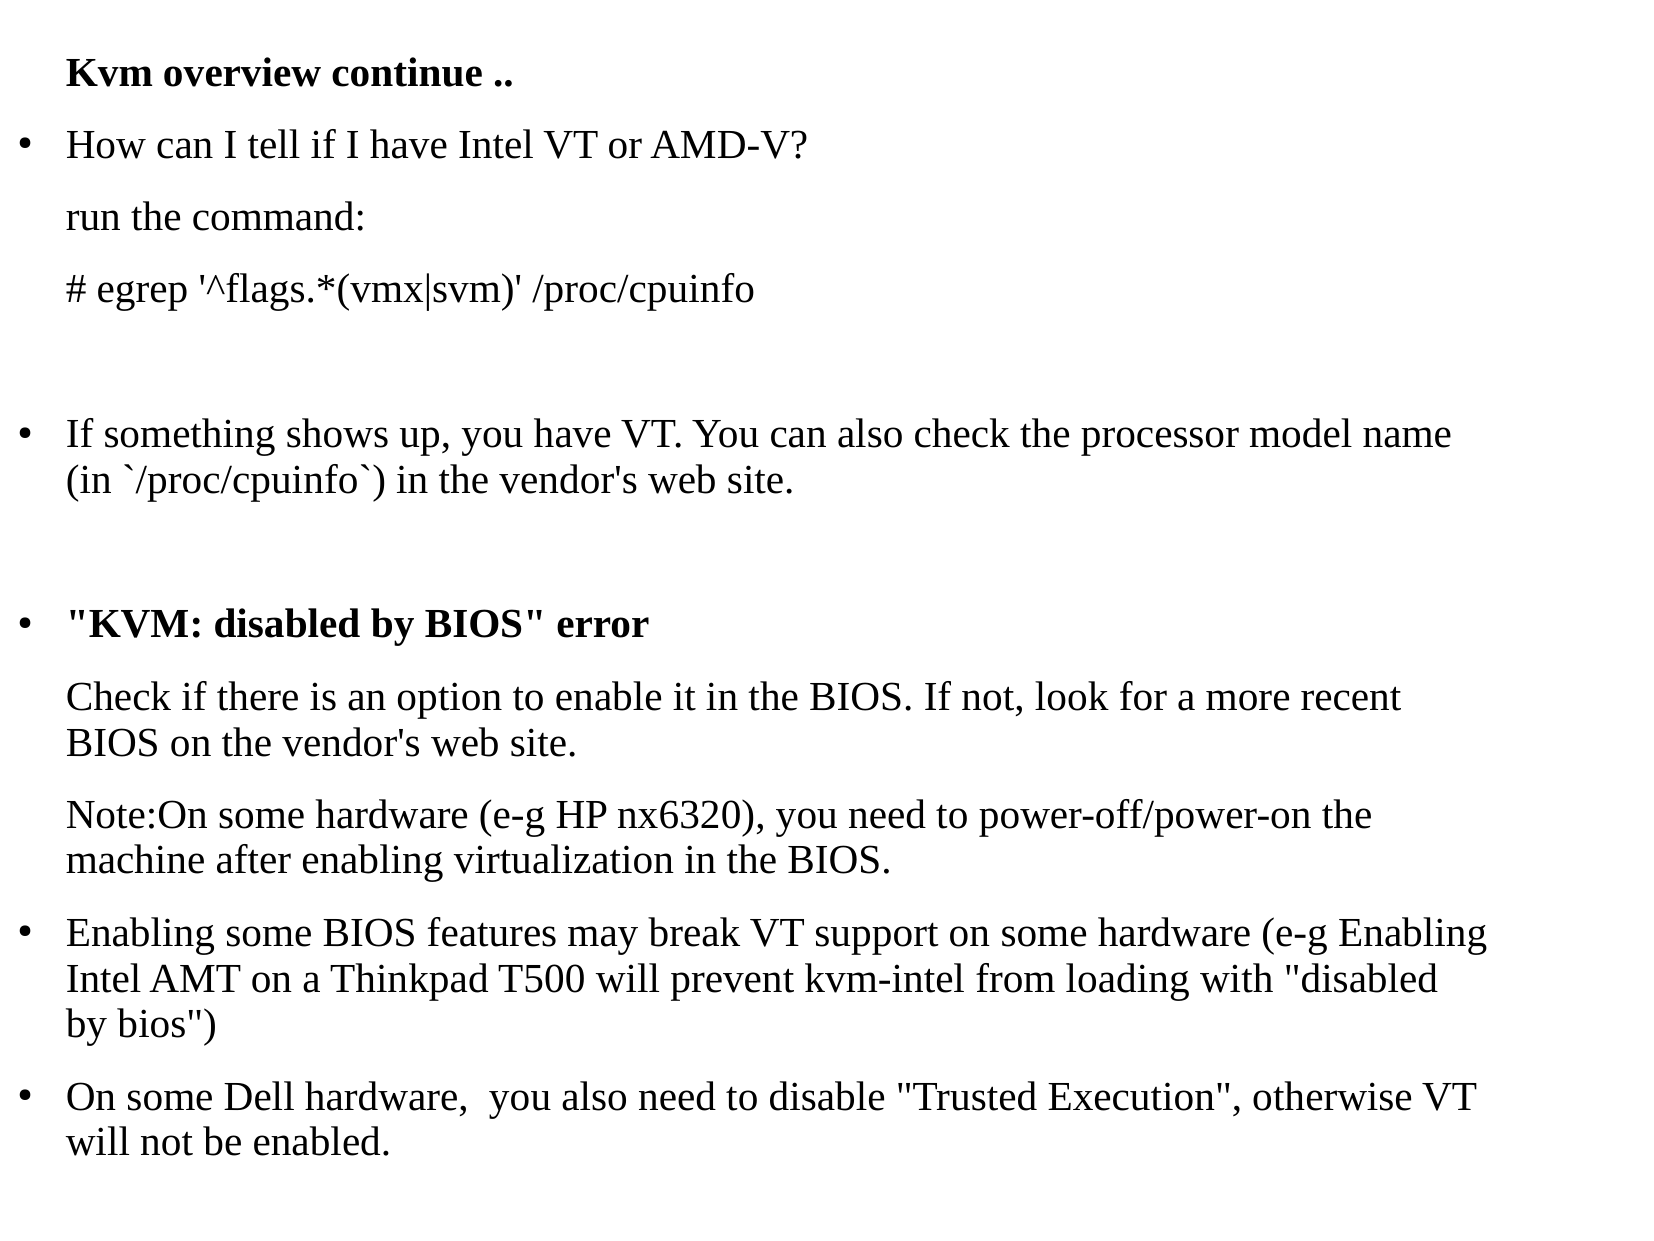

# Kvm overview continue ..
How can I tell if I have Intel VT or AMD-V?
run the command:
# egrep '^flags.*(vmx|svm)' /proc/cpuinfo
If something shows up, you have VT. You can also check the processor model name (in `/proc/cpuinfo`) in the vendor's web site.
"KVM: disabled by BIOS" error
Check if there is an option to enable it in the BIOS. If not, look for a more recent BIOS on the vendor's web site.
Note:On some hardware (e-g HP nx6320), you need to power-off/power-on the machine after enabling virtualization in the BIOS.
Enabling some BIOS features may break VT support on some hardware (e-g Enabling Intel AMT on a Thinkpad T500 will prevent kvm-intel from loading with "disabled by bios")
On some Dell hardware, you also need to disable "Trusted Execution", otherwise VT will not be enabled.